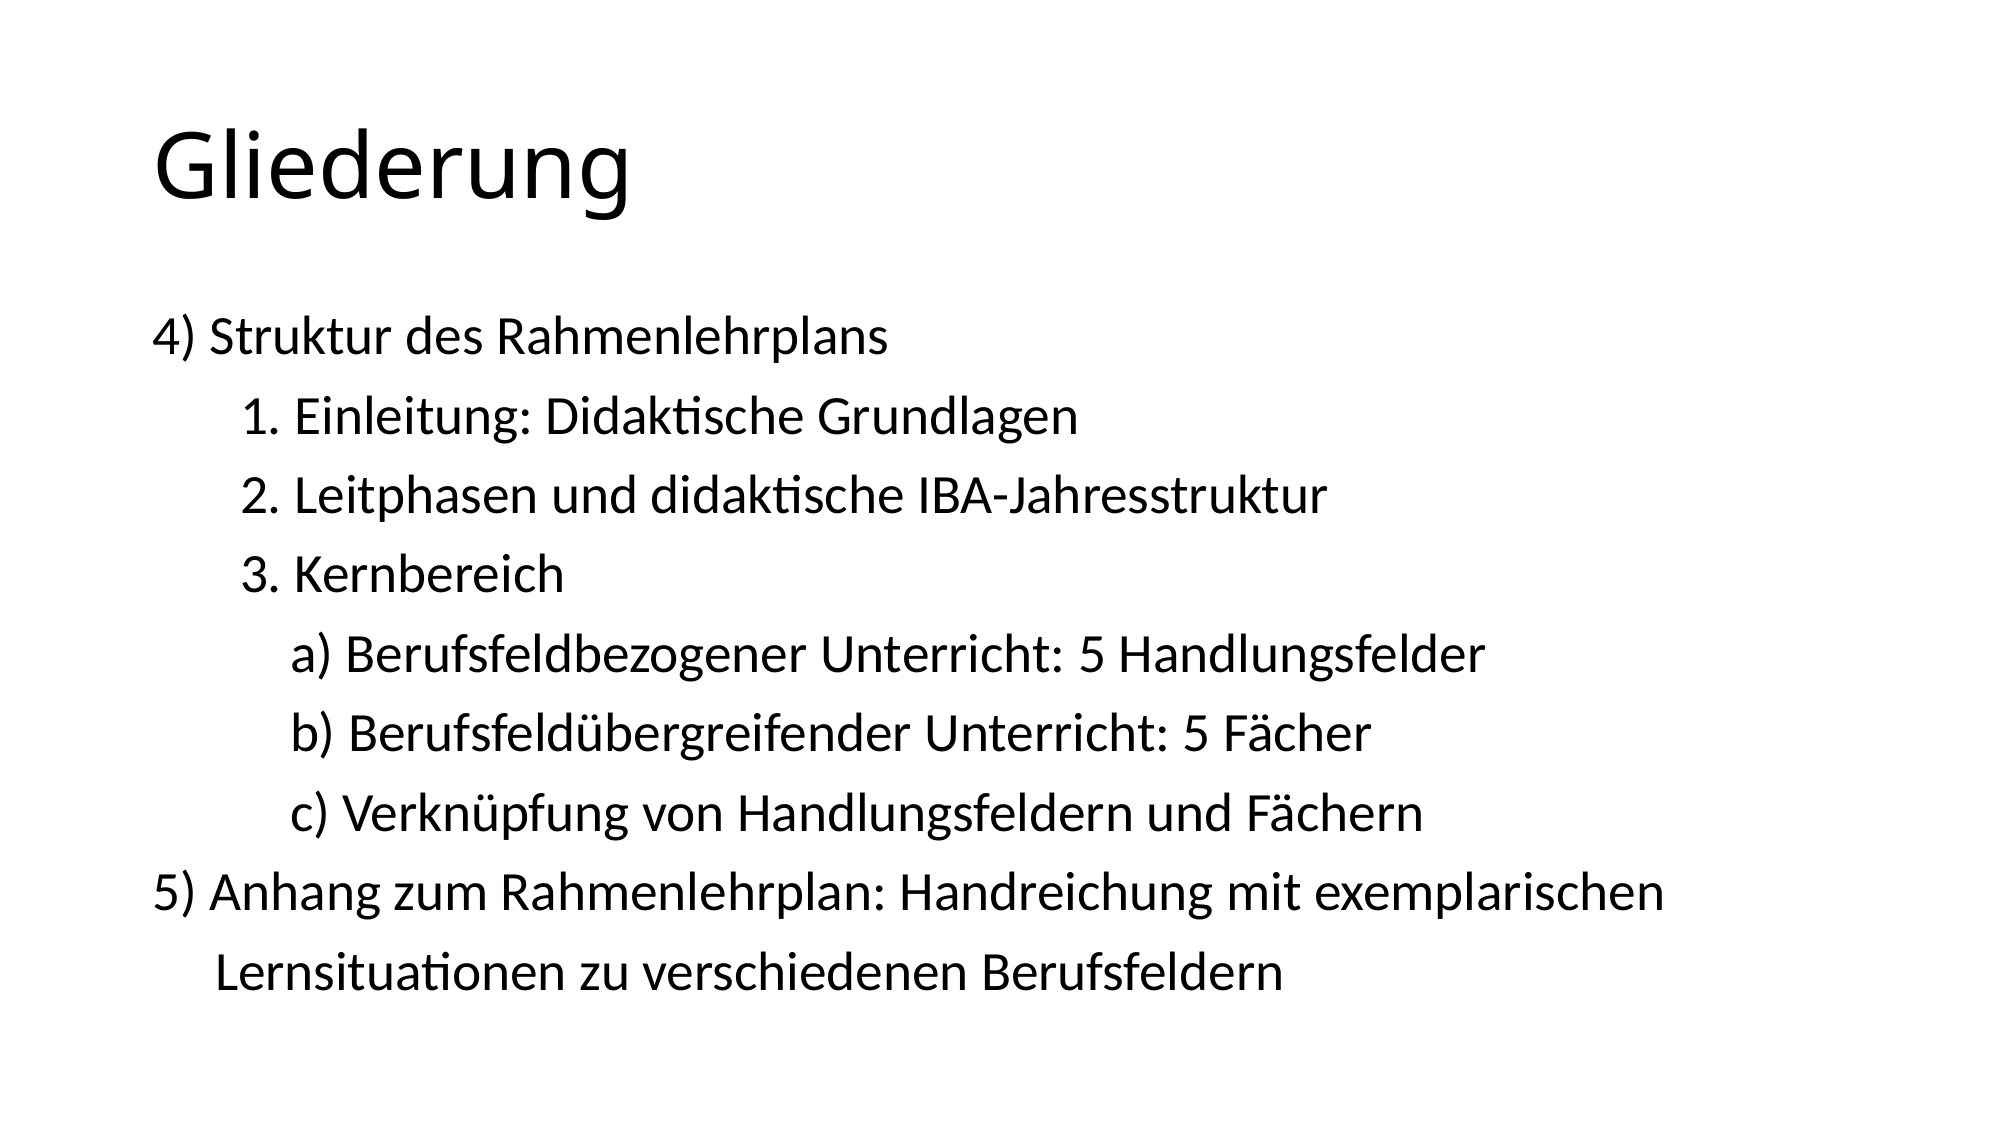

# Gliederung
4) Struktur des Rahmenlehrplans
 1. Einleitung: Didaktische Grundlagen
 2. Leitphasen und didaktische IBA-Jahresstruktur
 3. Kernbereich
 a) Berufsfeldbezogener Unterricht: 5 Handlungsfelder
 b) Berufsfeldübergreifender Unterricht: 5 Fächer
 c) Verknüpfung von Handlungsfeldern und Fächern
5) Anhang zum Rahmenlehrplan: Handreichung mit exemplarischen
 Lernsituationen zu verschiedenen Berufsfeldern